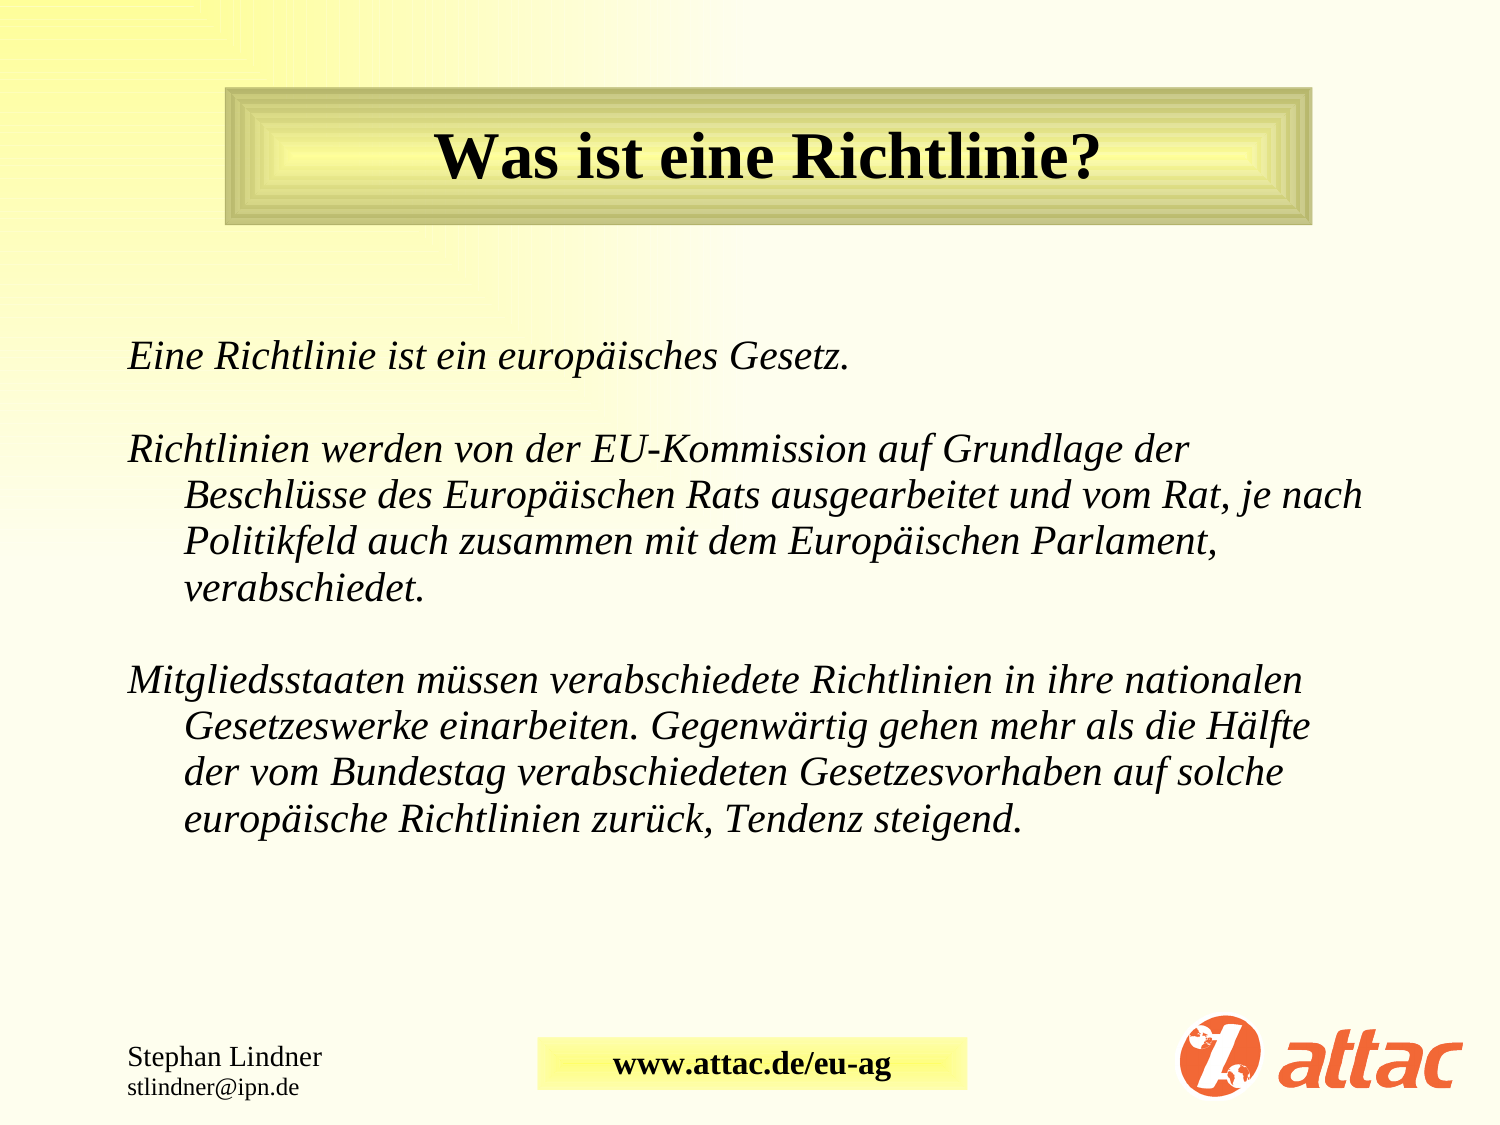

# Was ist eine Richtlinie?
Eine Richtlinie ist ein europäisches Gesetz.
Richtlinien werden von der EU-Kommission auf Grundlage der Beschlüsse des Europäischen Rats ausgearbeitet und vom Rat, je nach Politikfeld auch zusammen mit dem Europäischen Parlament, verabschiedet.
Mitgliedsstaaten müssen verabschiedete Richtlinien in ihre nationalen Gesetzeswerke einarbeiten. Gegenwärtig gehen mehr als die Hälfte der vom Bundestag verabschiedeten Gesetzesvorhaben auf solche europäische Richtlinien zurück, Tendenz steigend.
Stephan Lindner
stlindner@ipn.de
www.attac.de/eu-ag